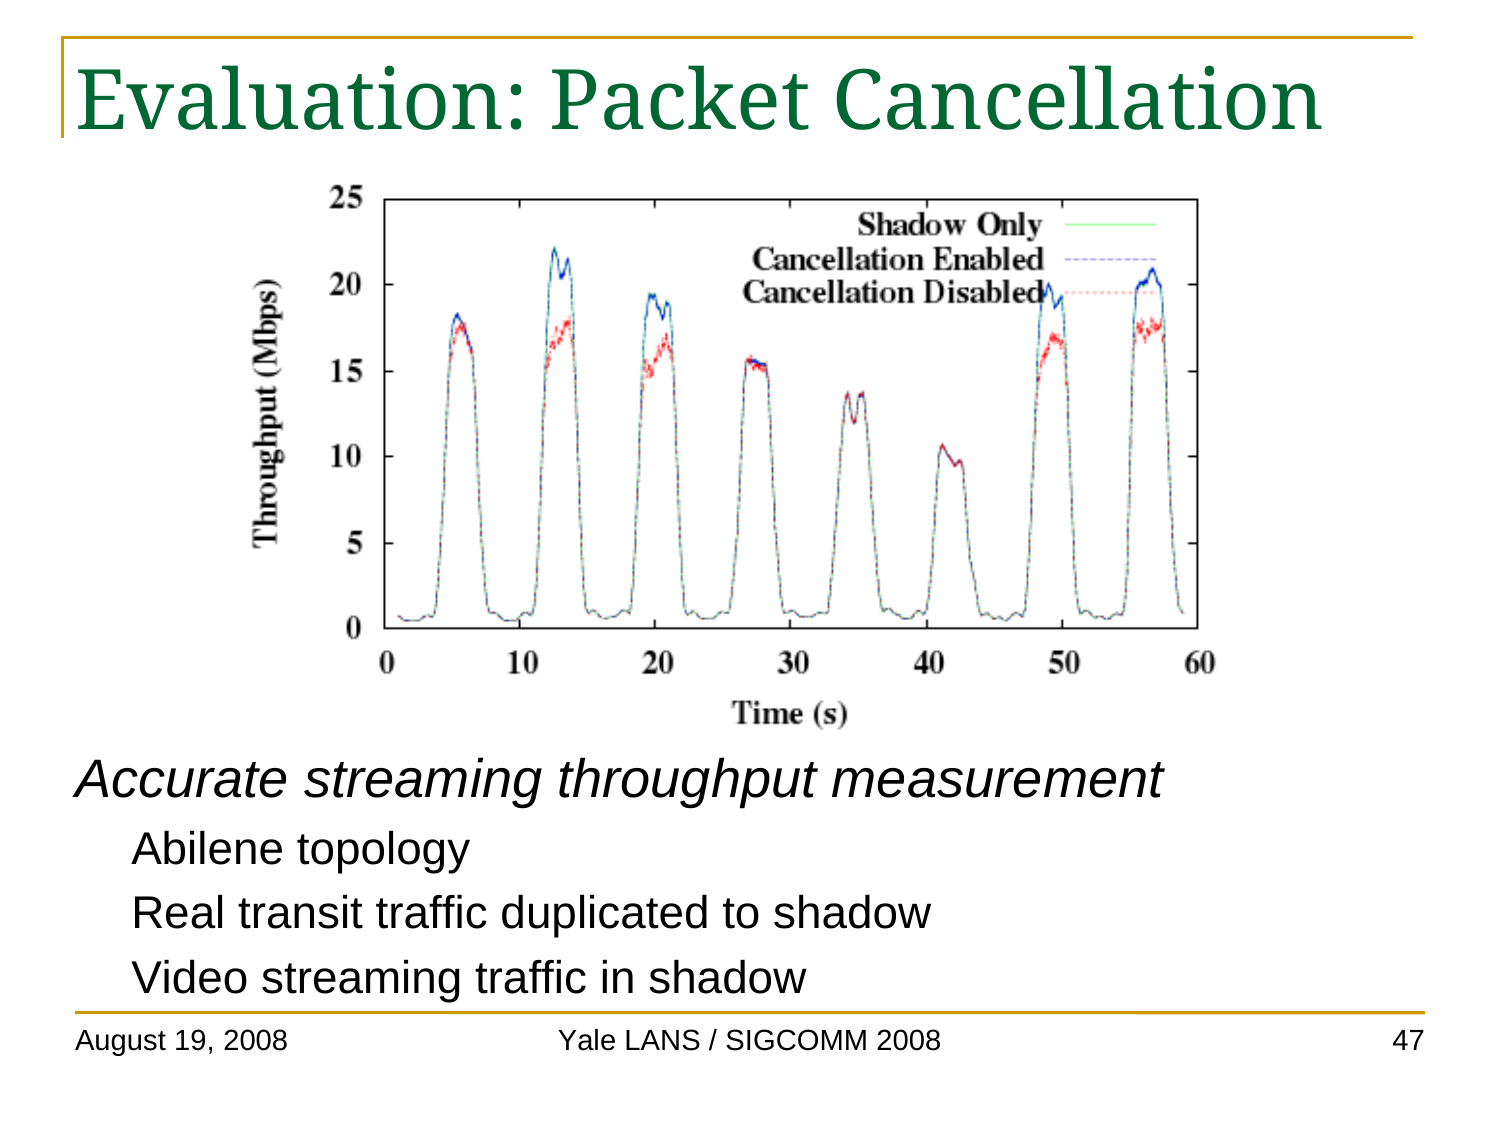

# Evaluation: Packet Cancellation
Accurate streaming throughput measurement
Abilene topology
Real transit traffic duplicated to shadow
Video streaming traffic in shadow
August 19, 2008
Yale LANS / SIGCOMM 2008
47